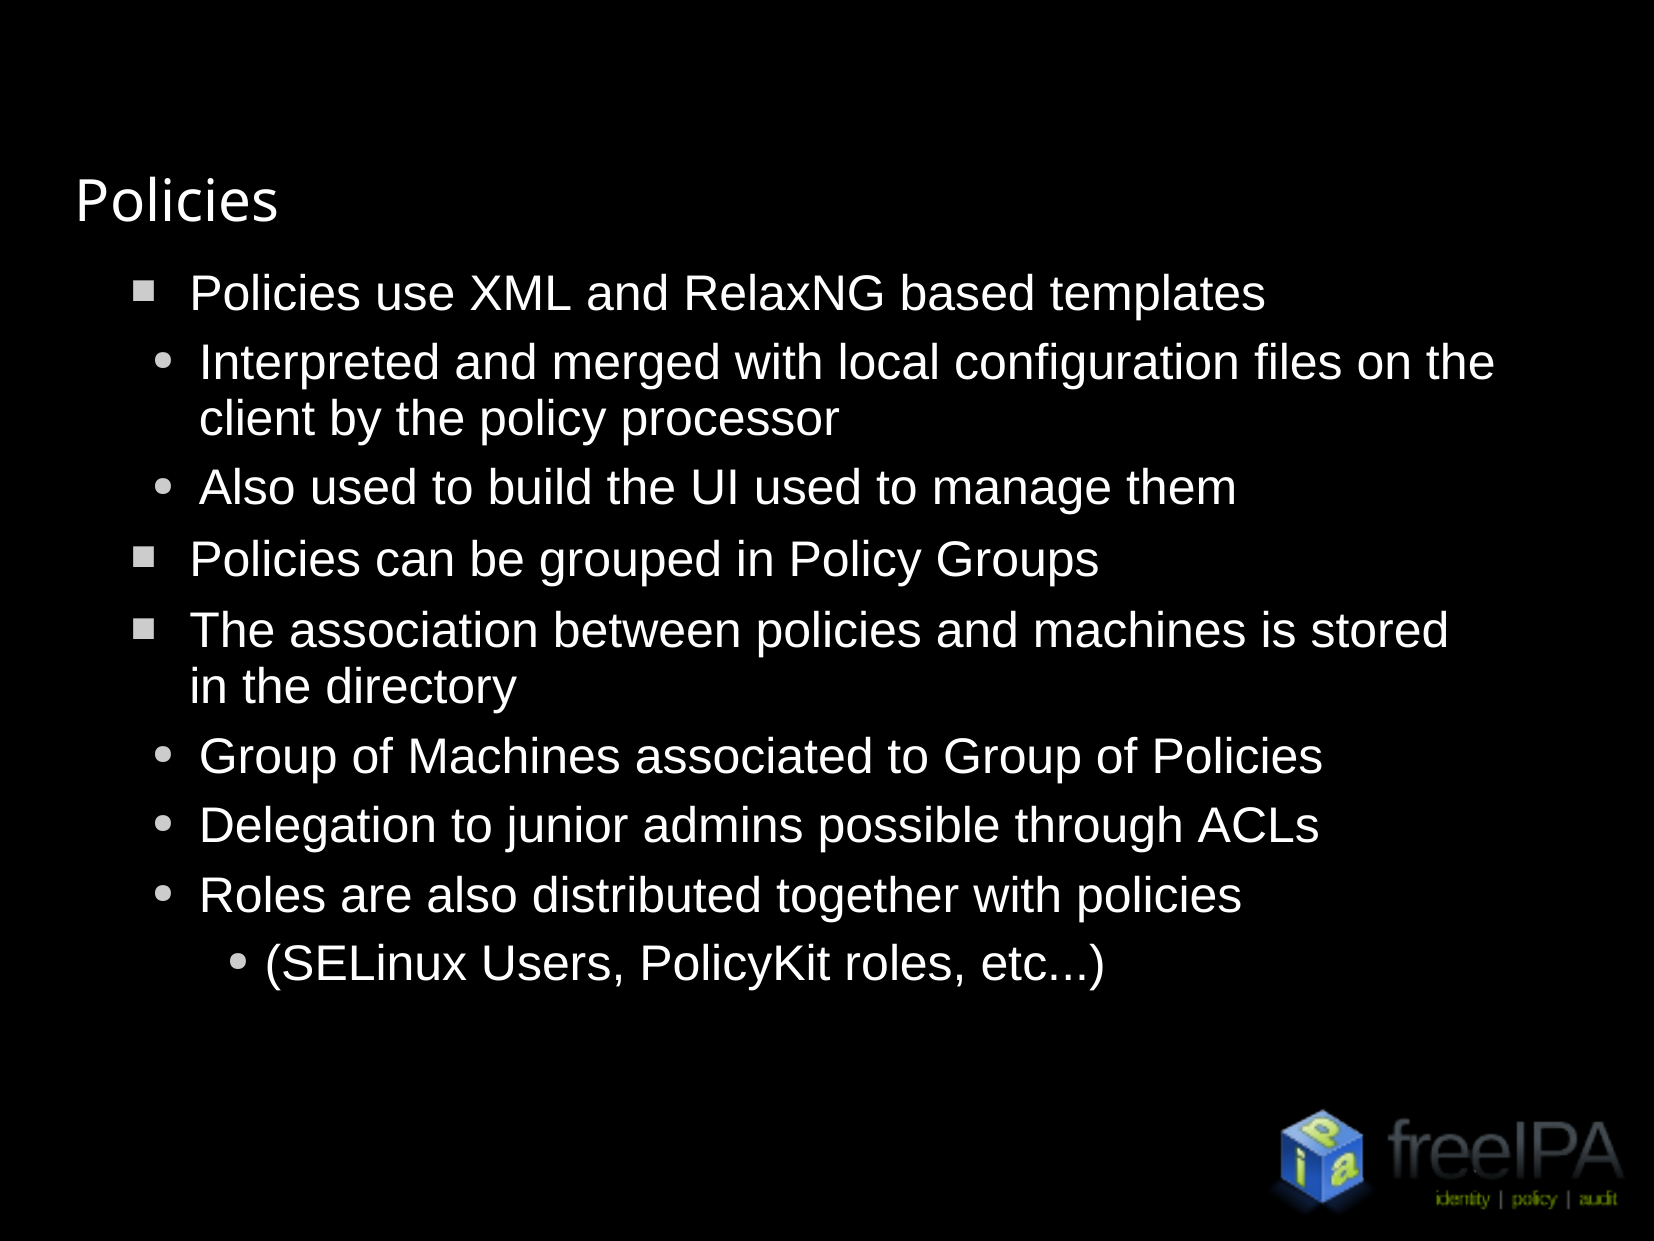

# Policies
Policies use XML and RelaxNG based templates
Interpreted and merged with local configuration files on the client by the policy processor
Also used to build the UI used to manage them
Policies can be grouped in Policy Groups
The association between policies and machines is stored in the directory
Group of Machines associated to Group of Policies
Delegation to junior admins possible through ACLs
Roles are also distributed together with policies
(SELinux Users, PolicyKit roles, etc...)